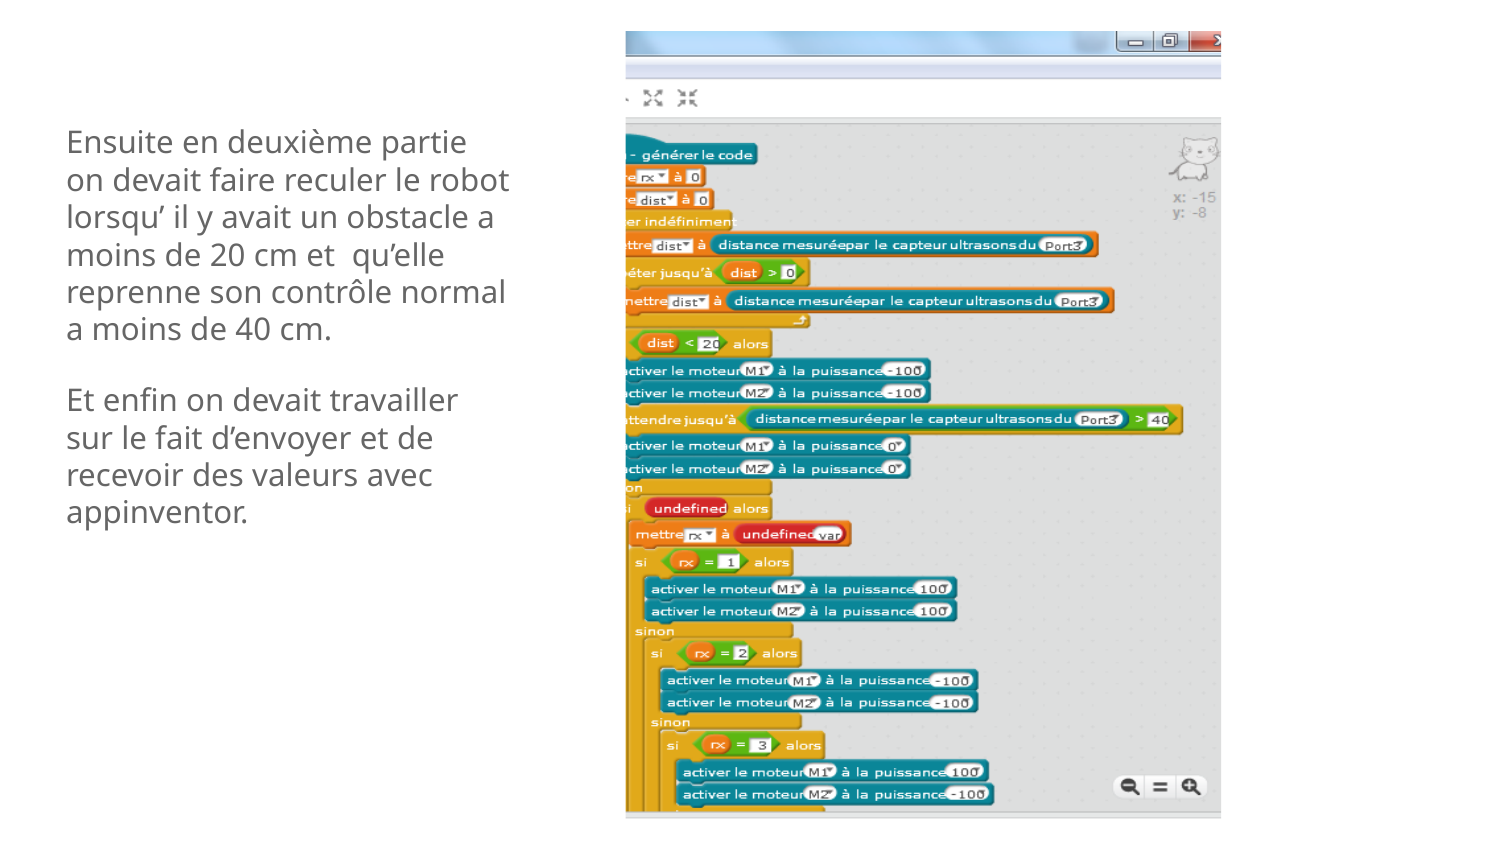

#
Ensuite en deuxième partie on devait faire reculer le robot lorsqu’ il y avait un obstacle a moins de 20 cm et qu’elle reprenne son contrôle normal a moins de 40 cm.
Et enfin on devait travailler sur le fait d’envoyer et de recevoir des valeurs avec appinventor.